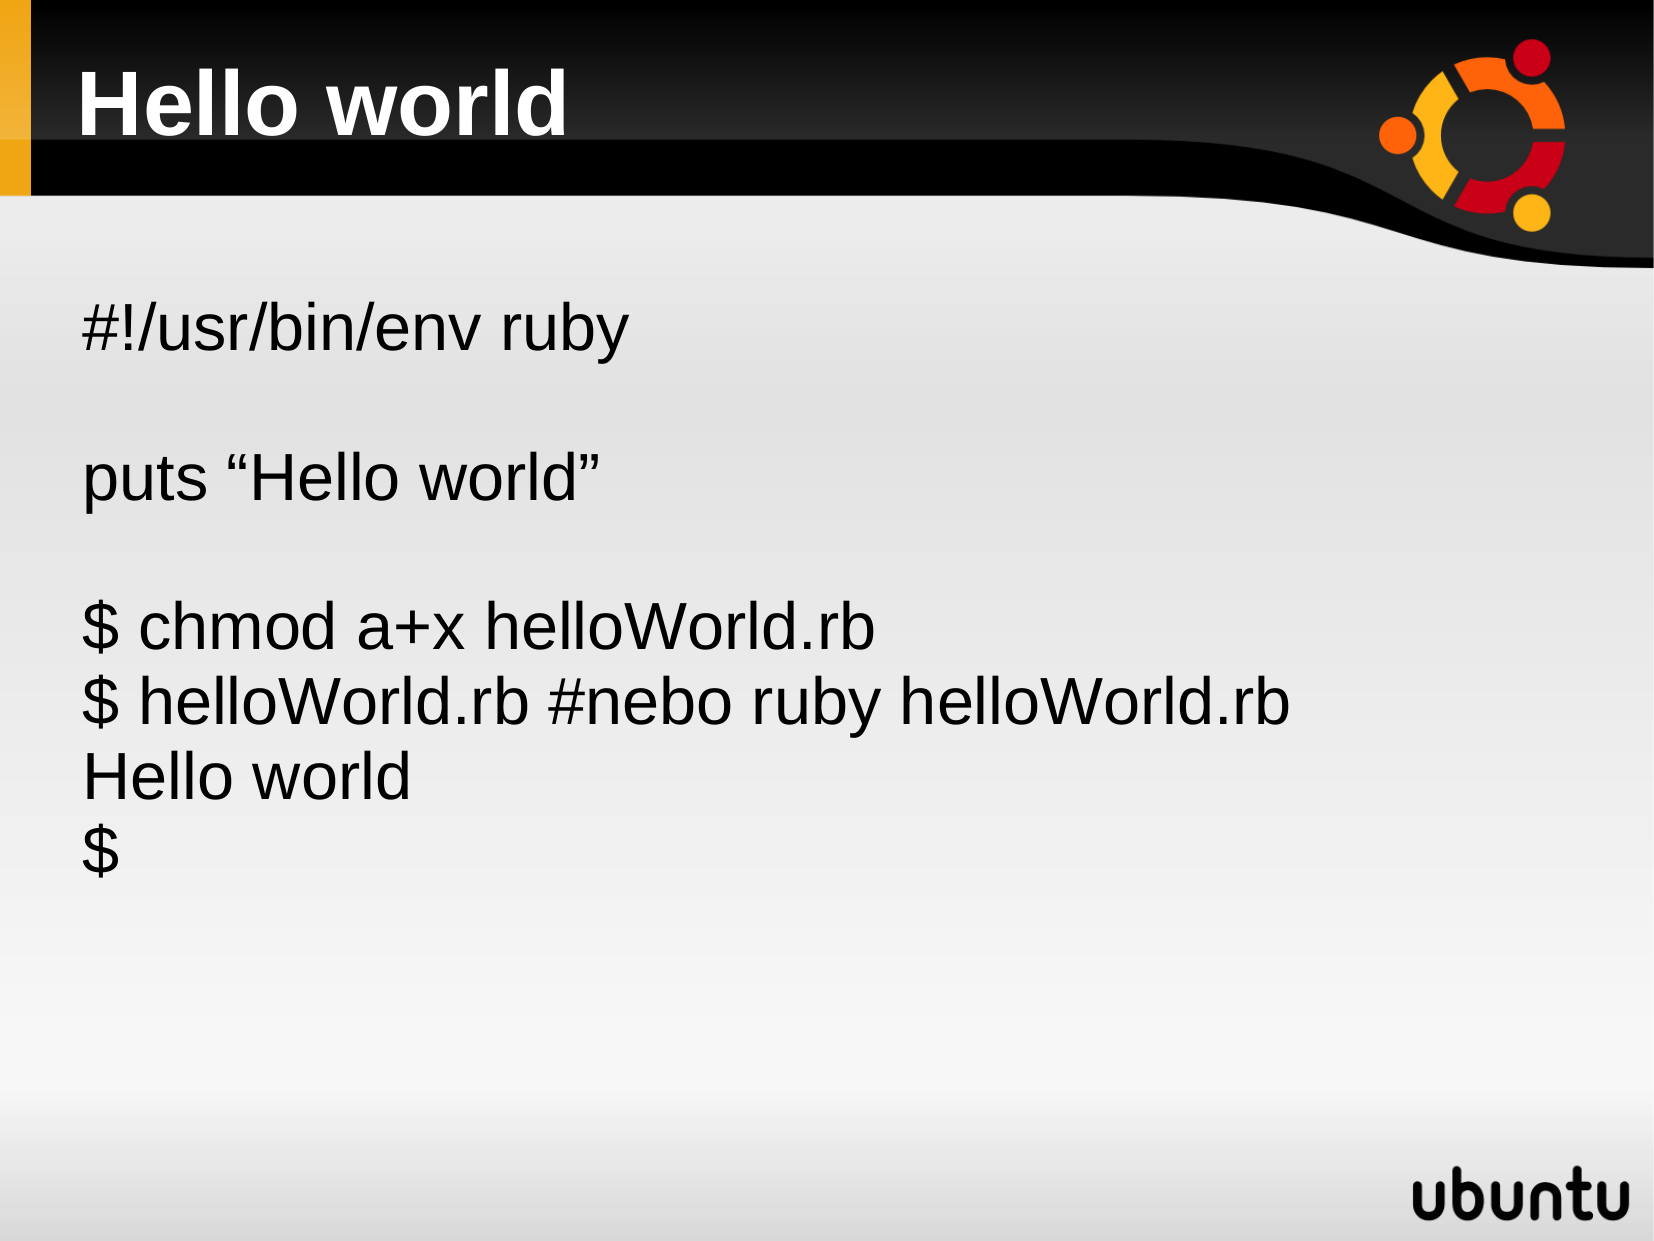

# Hello world
#!/usr/bin/env ruby
puts “Hello world”
$ chmod a+x helloWorld.rb
$ helloWorld.rb #nebo ruby helloWorld.rb
Hello world
$